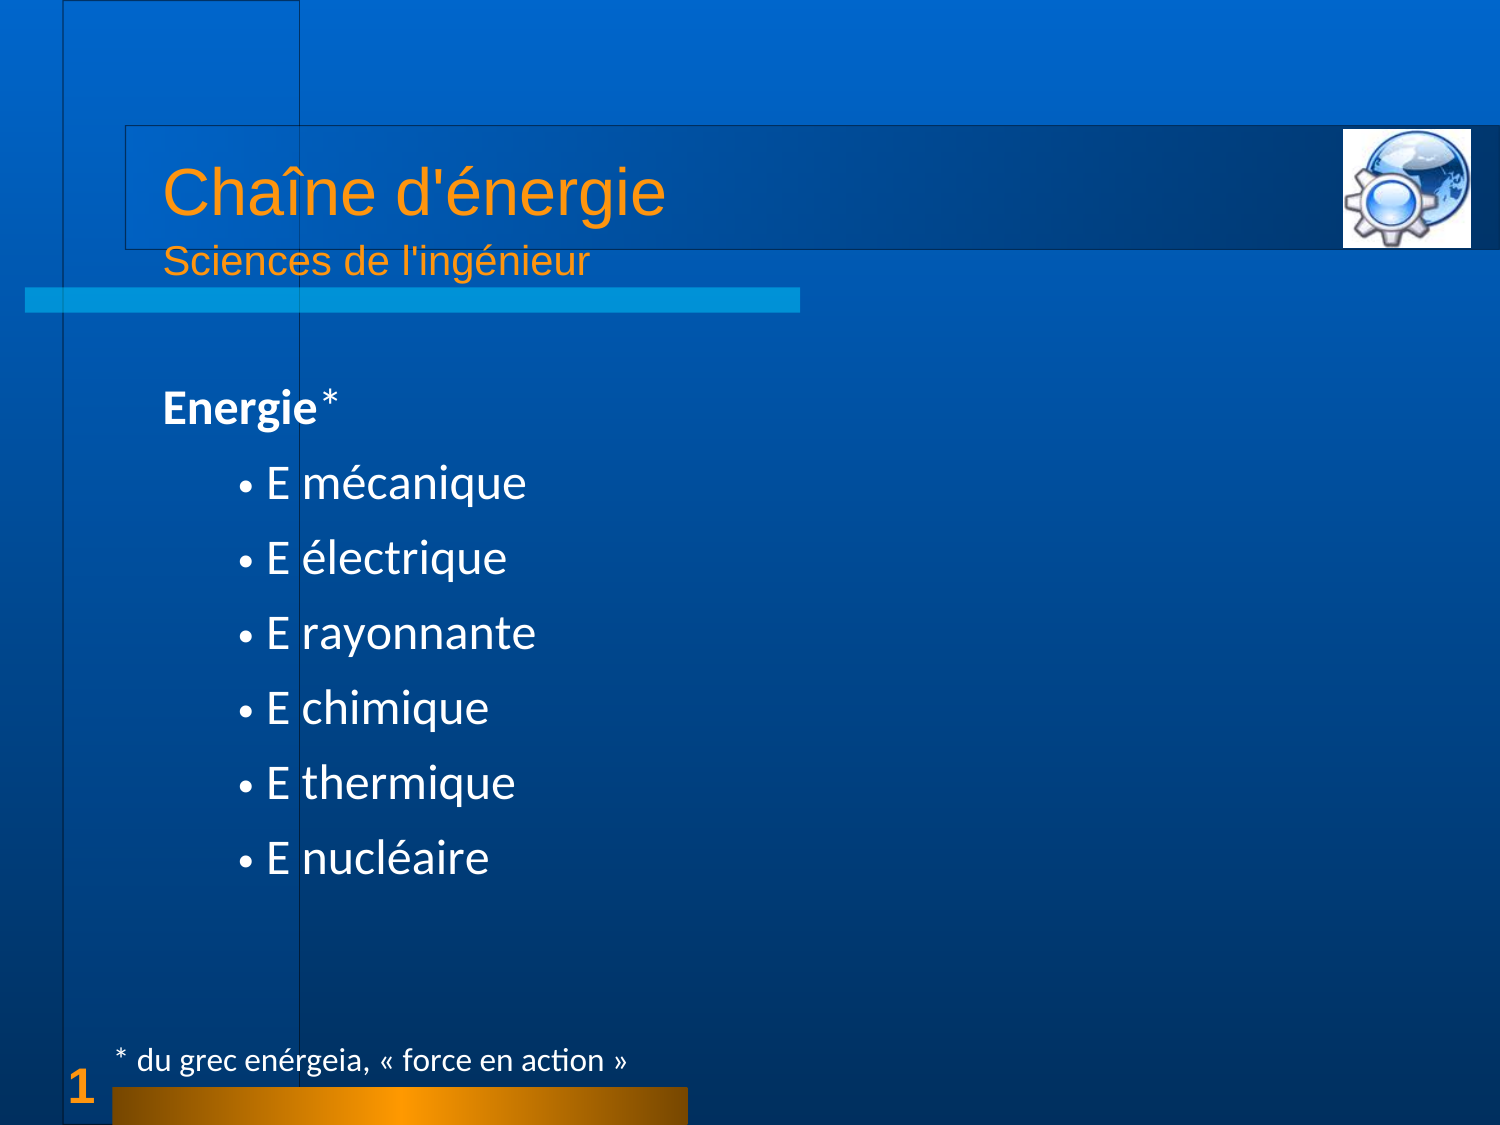

Energie*
 E mécanique
 E électrique
 E rayonnante
 E chimique
 E thermique
 E nucléaire
* du grec enérgeia, « force en action »